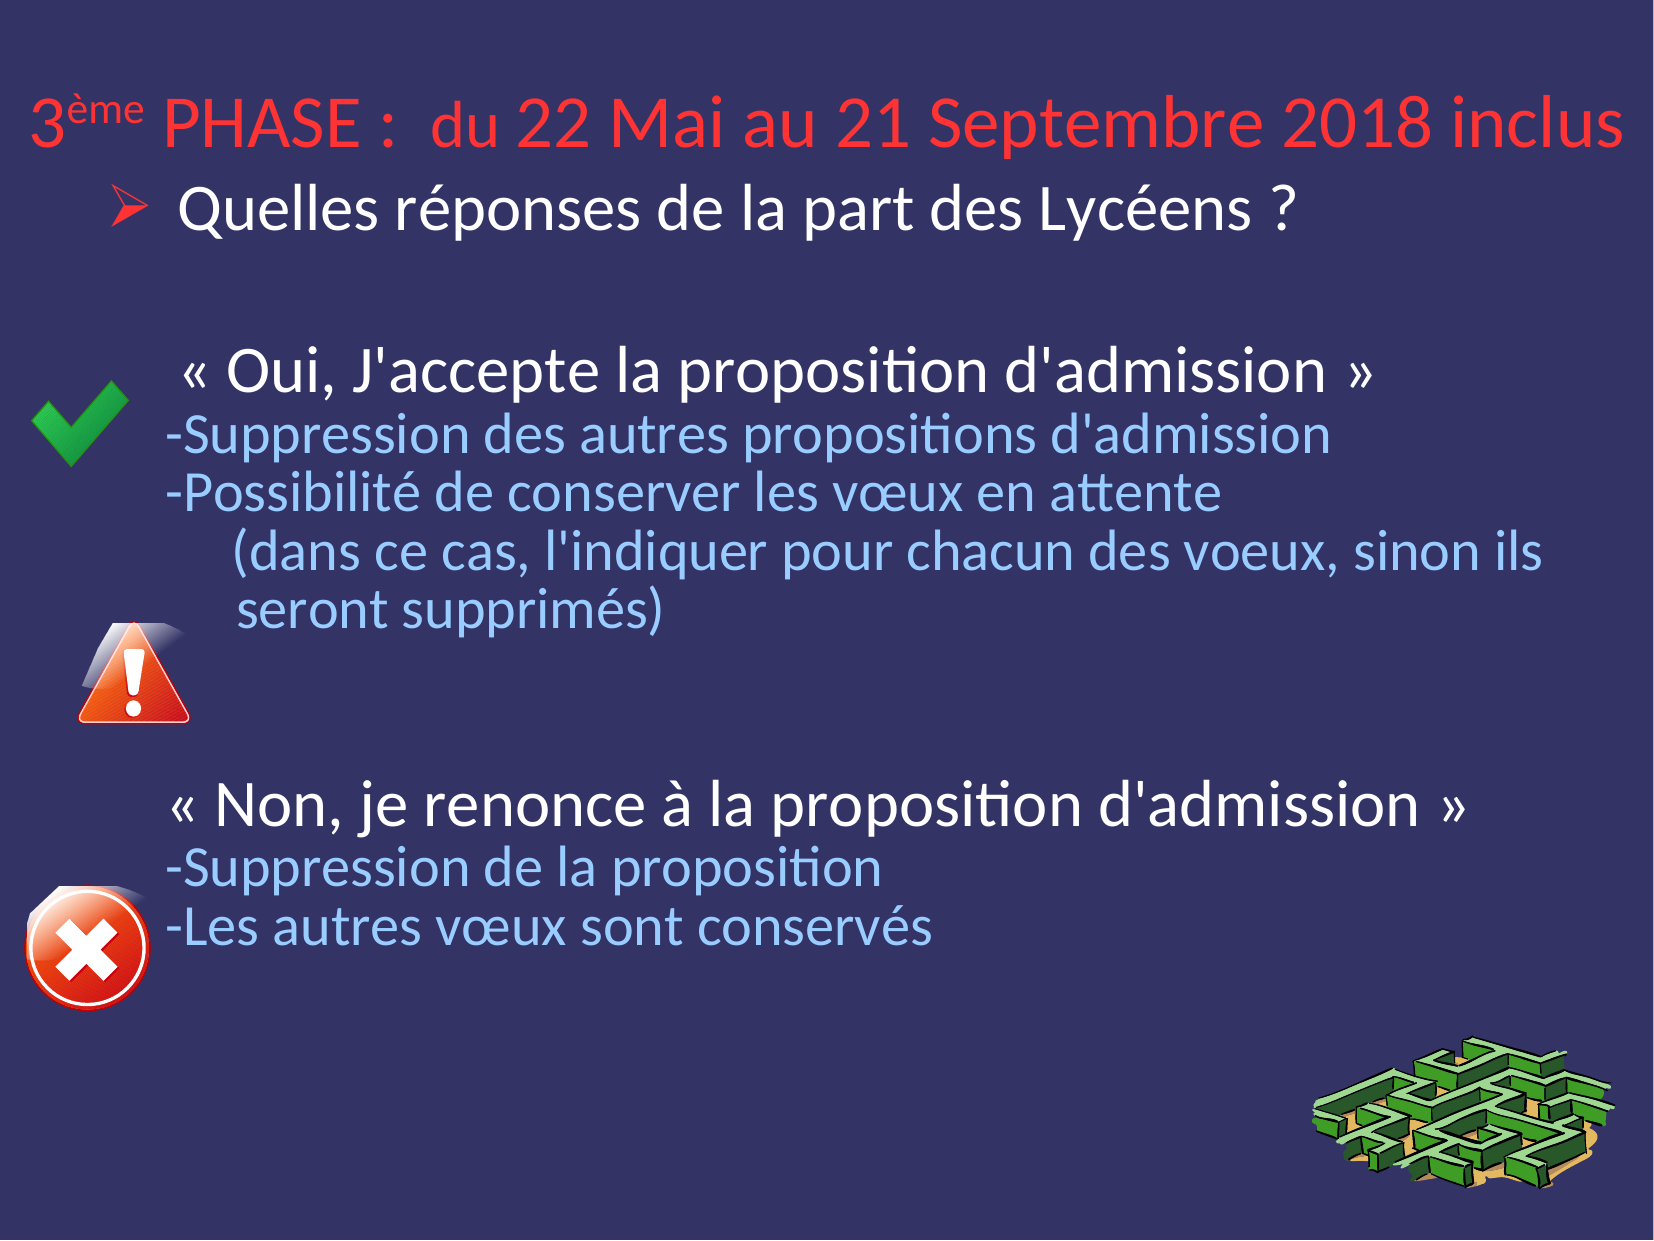

3ème PHASE : du 22 Mai au 21 Septembre 2018 inclus
# Quelles réponses de la part des Lycéens ?
« Oui, J'accepte la proposition d'admission »
-Suppression des autres propositions d'admission
-Possibilité de conserver les vœux en attente
 (dans ce cas, l'indiquer pour chacun des voeux, sinon ils seront supprimés)
« Non, je renonce à la proposition d'admission »
-Suppression de la proposition
-Les autres vœux sont conservés